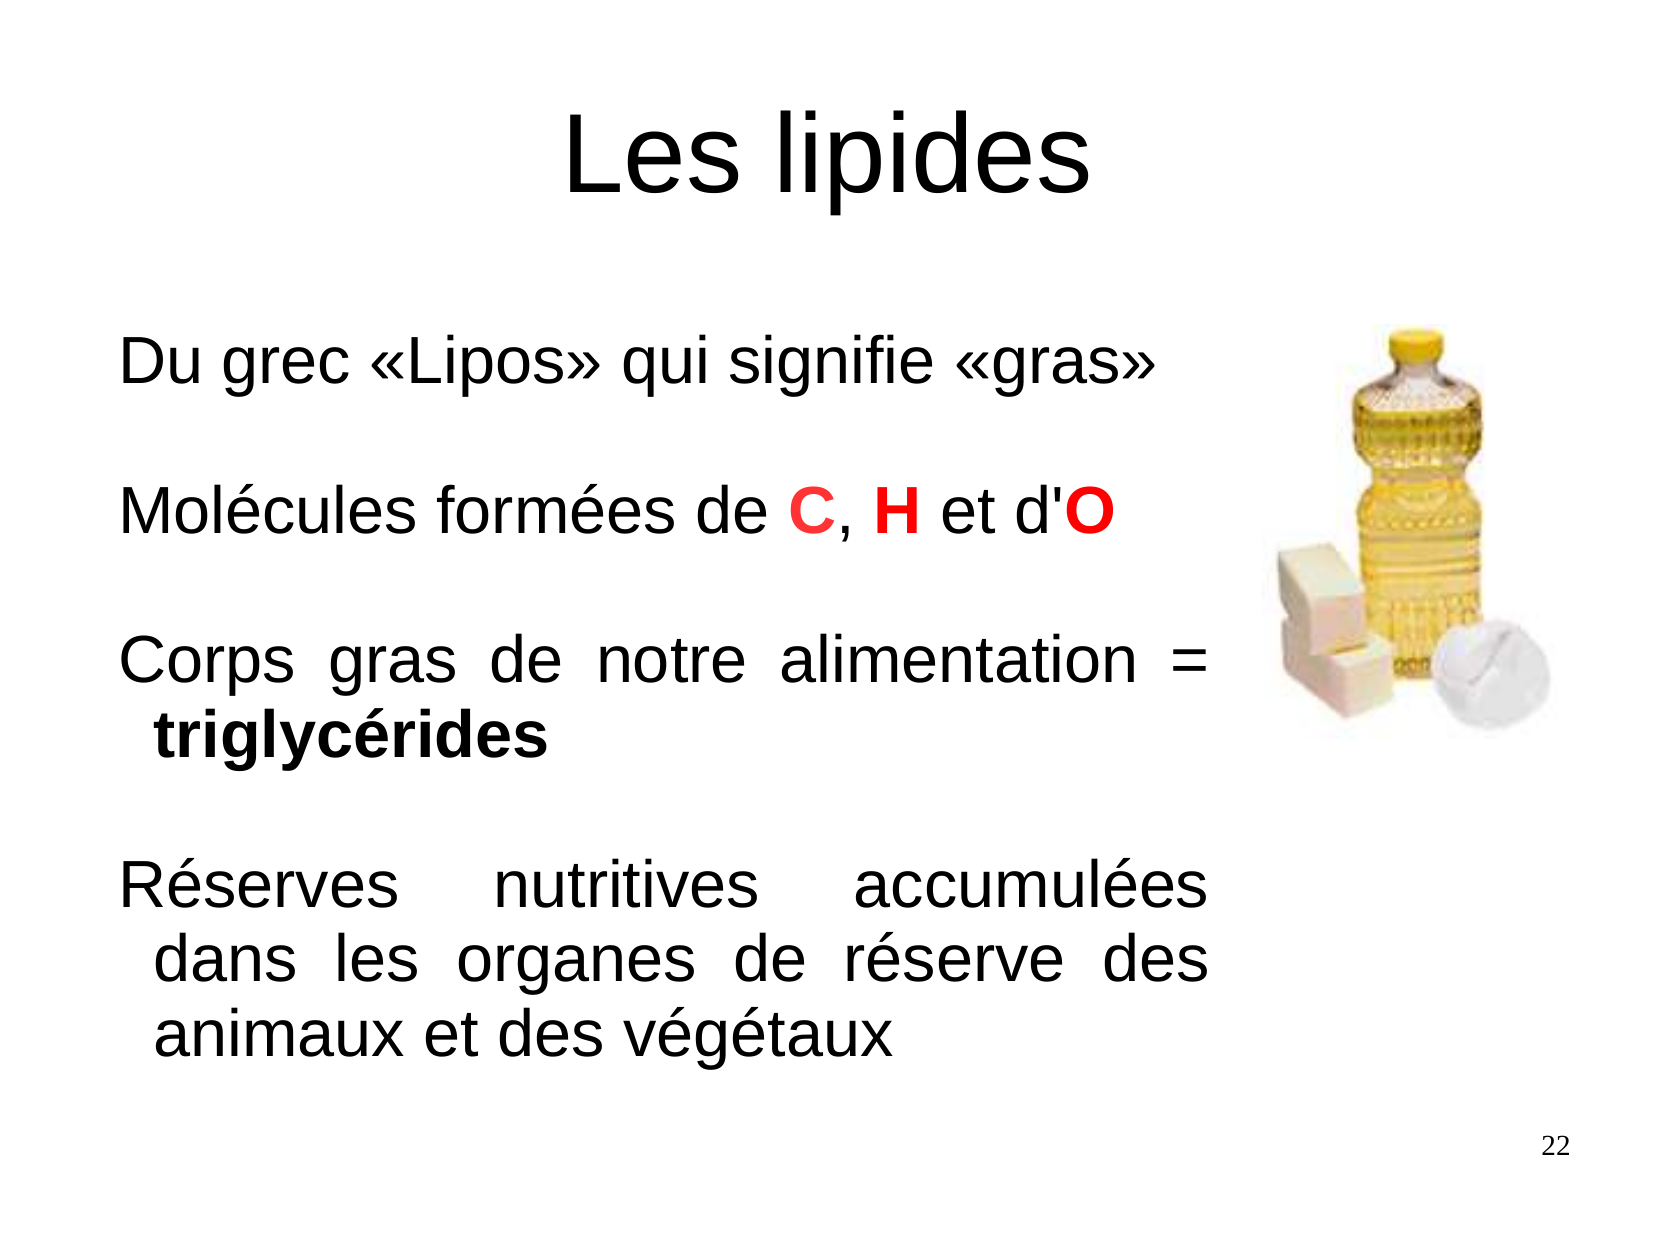

# Les lipides
Du grec «Lipos» qui signifie «gras»
Molécules formées de C, H et d'O
Corps gras de notre alimentation = triglycérides
Réserves nutritives accumulées dans les organes de réserve des animaux et des végétaux
22